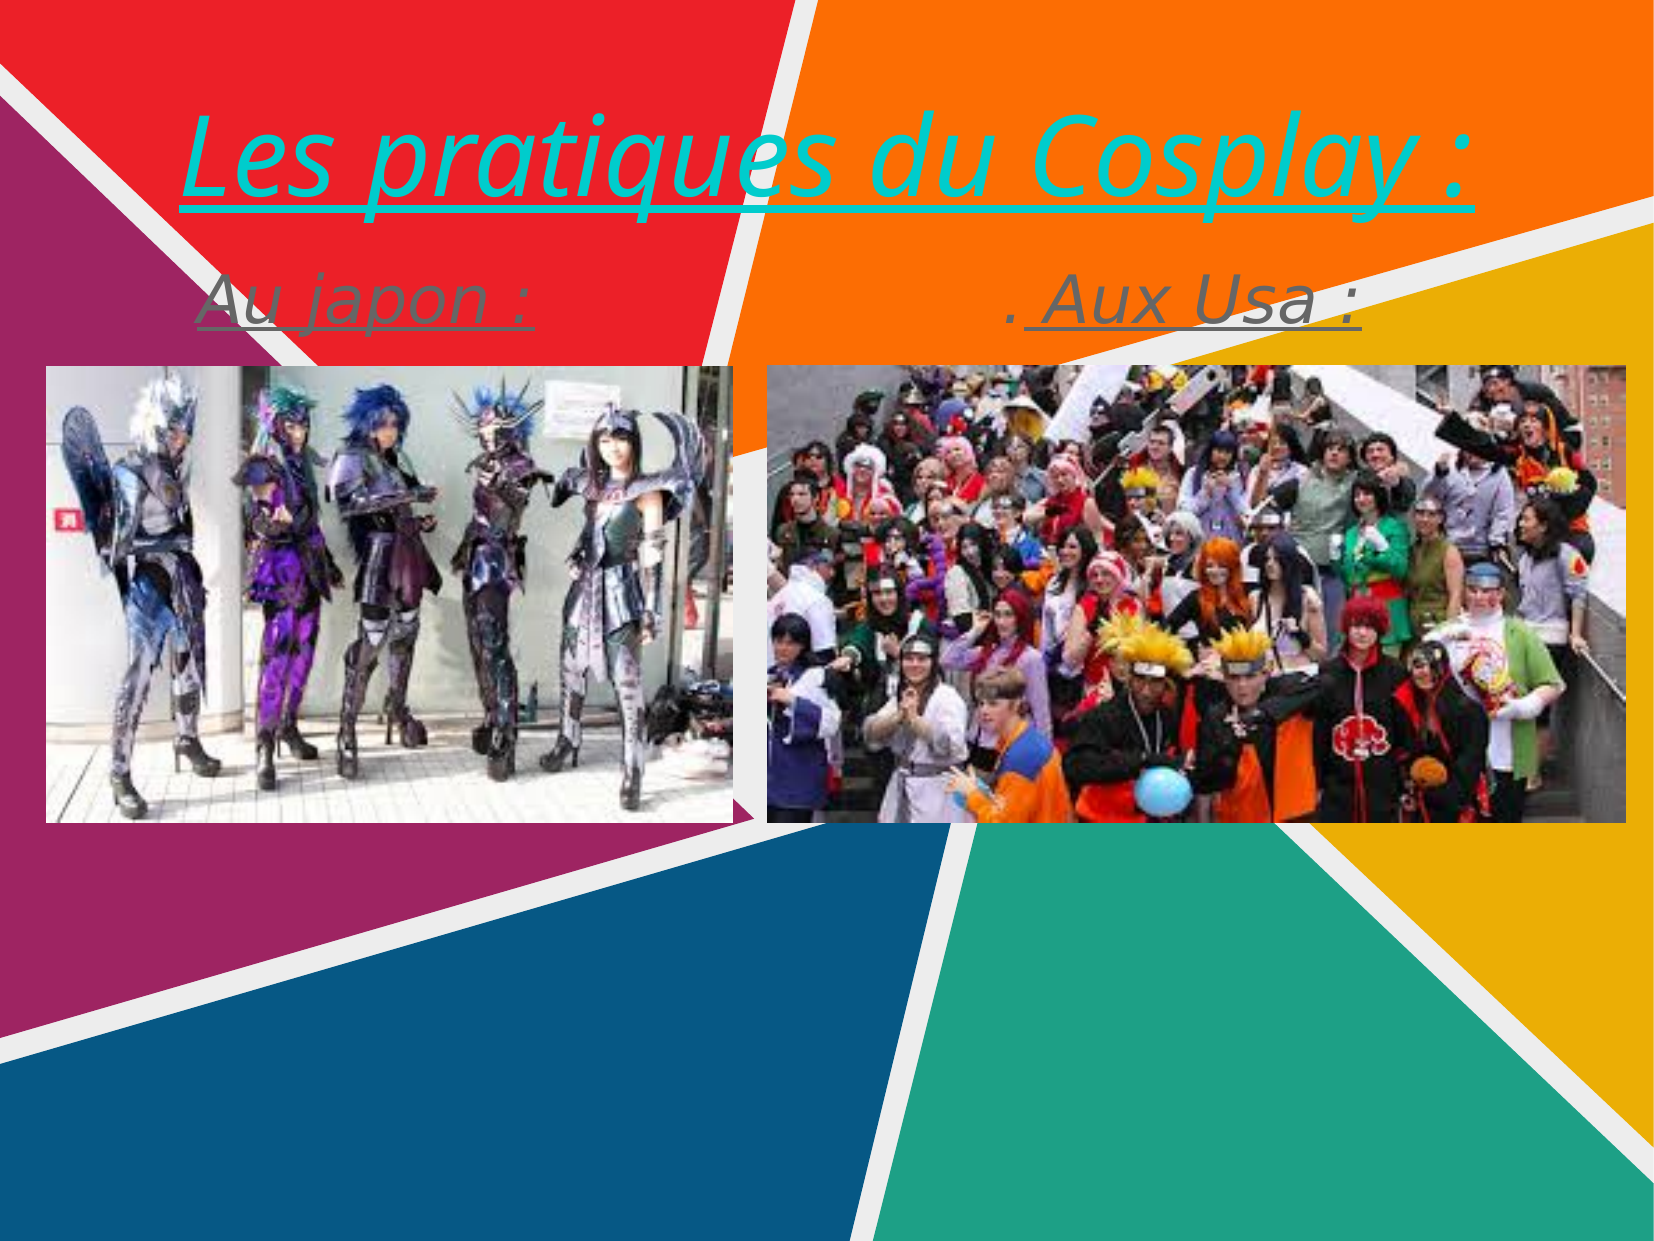

# Les pratiques du Cosplay :
Au japon : . Aux Usa :